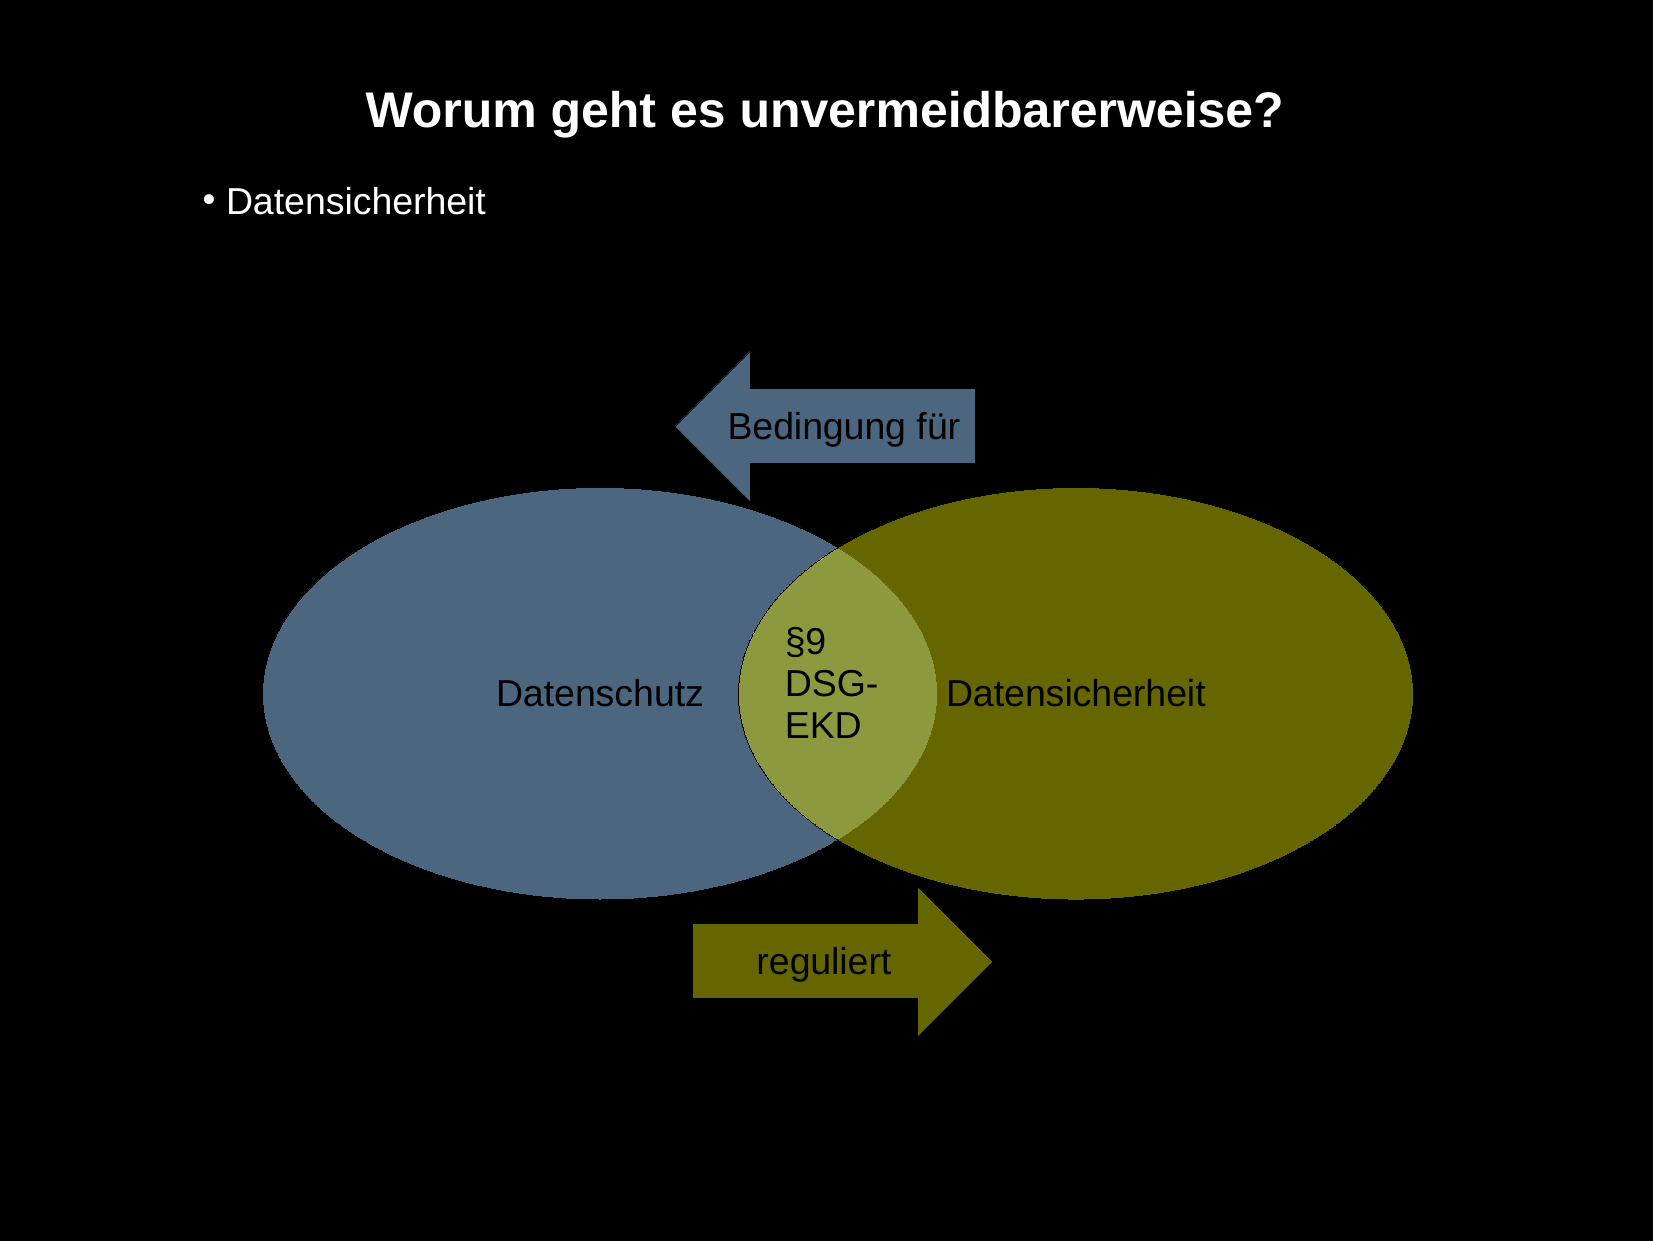

Worum geht es unvermeidbarerweise?
 Datensicherheit
Bedingung für
Datenschutz
Datensicherheit
§9
DSG-
EKD
reguliert